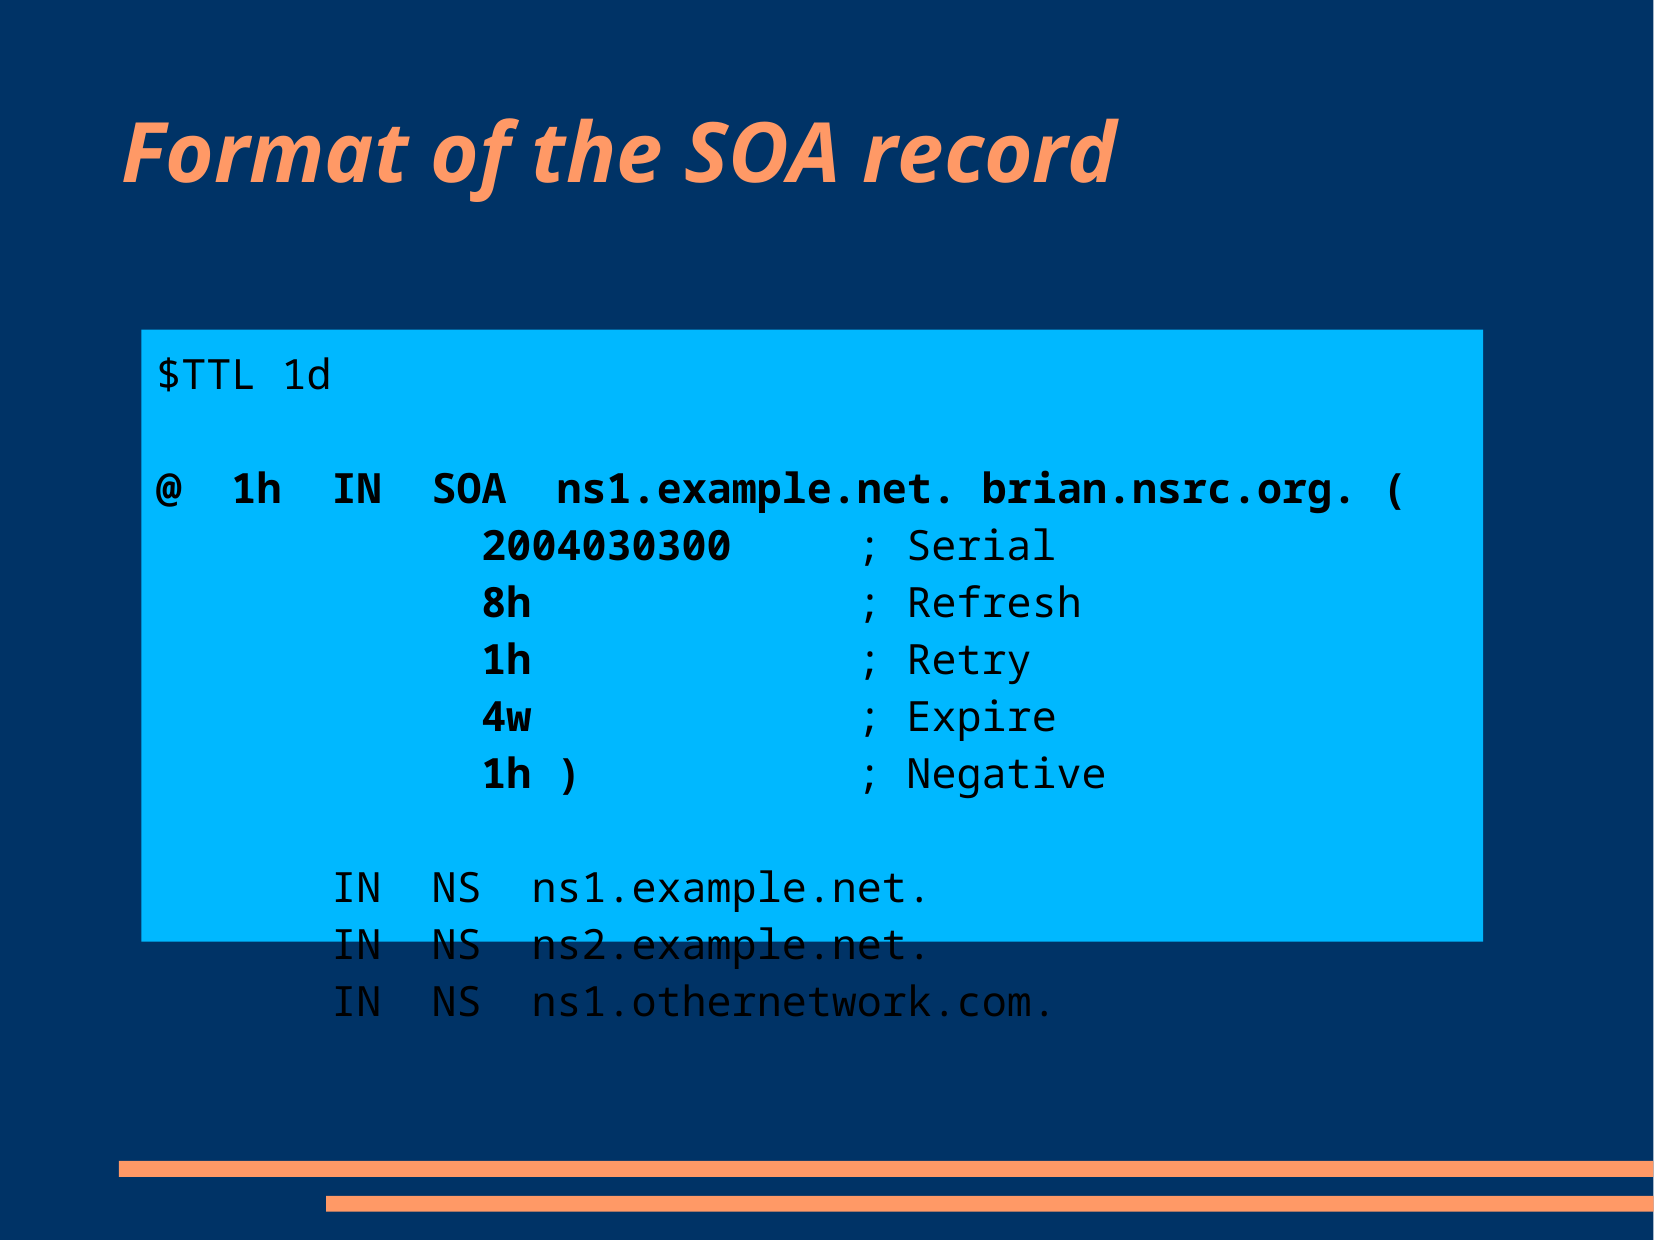

# Format of the SOA record
$TTL 1d
@ 1h IN SOA ns1.example.net. brian.nsrc.org. (
 2004030300 ; Serial
 8h ; Refresh
 1h ; Retry
 4w ; Expire
 1h ) ; Negative
 IN NS ns1.example.net.
 IN NS ns2.example.net.
 IN NS ns1.othernetwork.com.